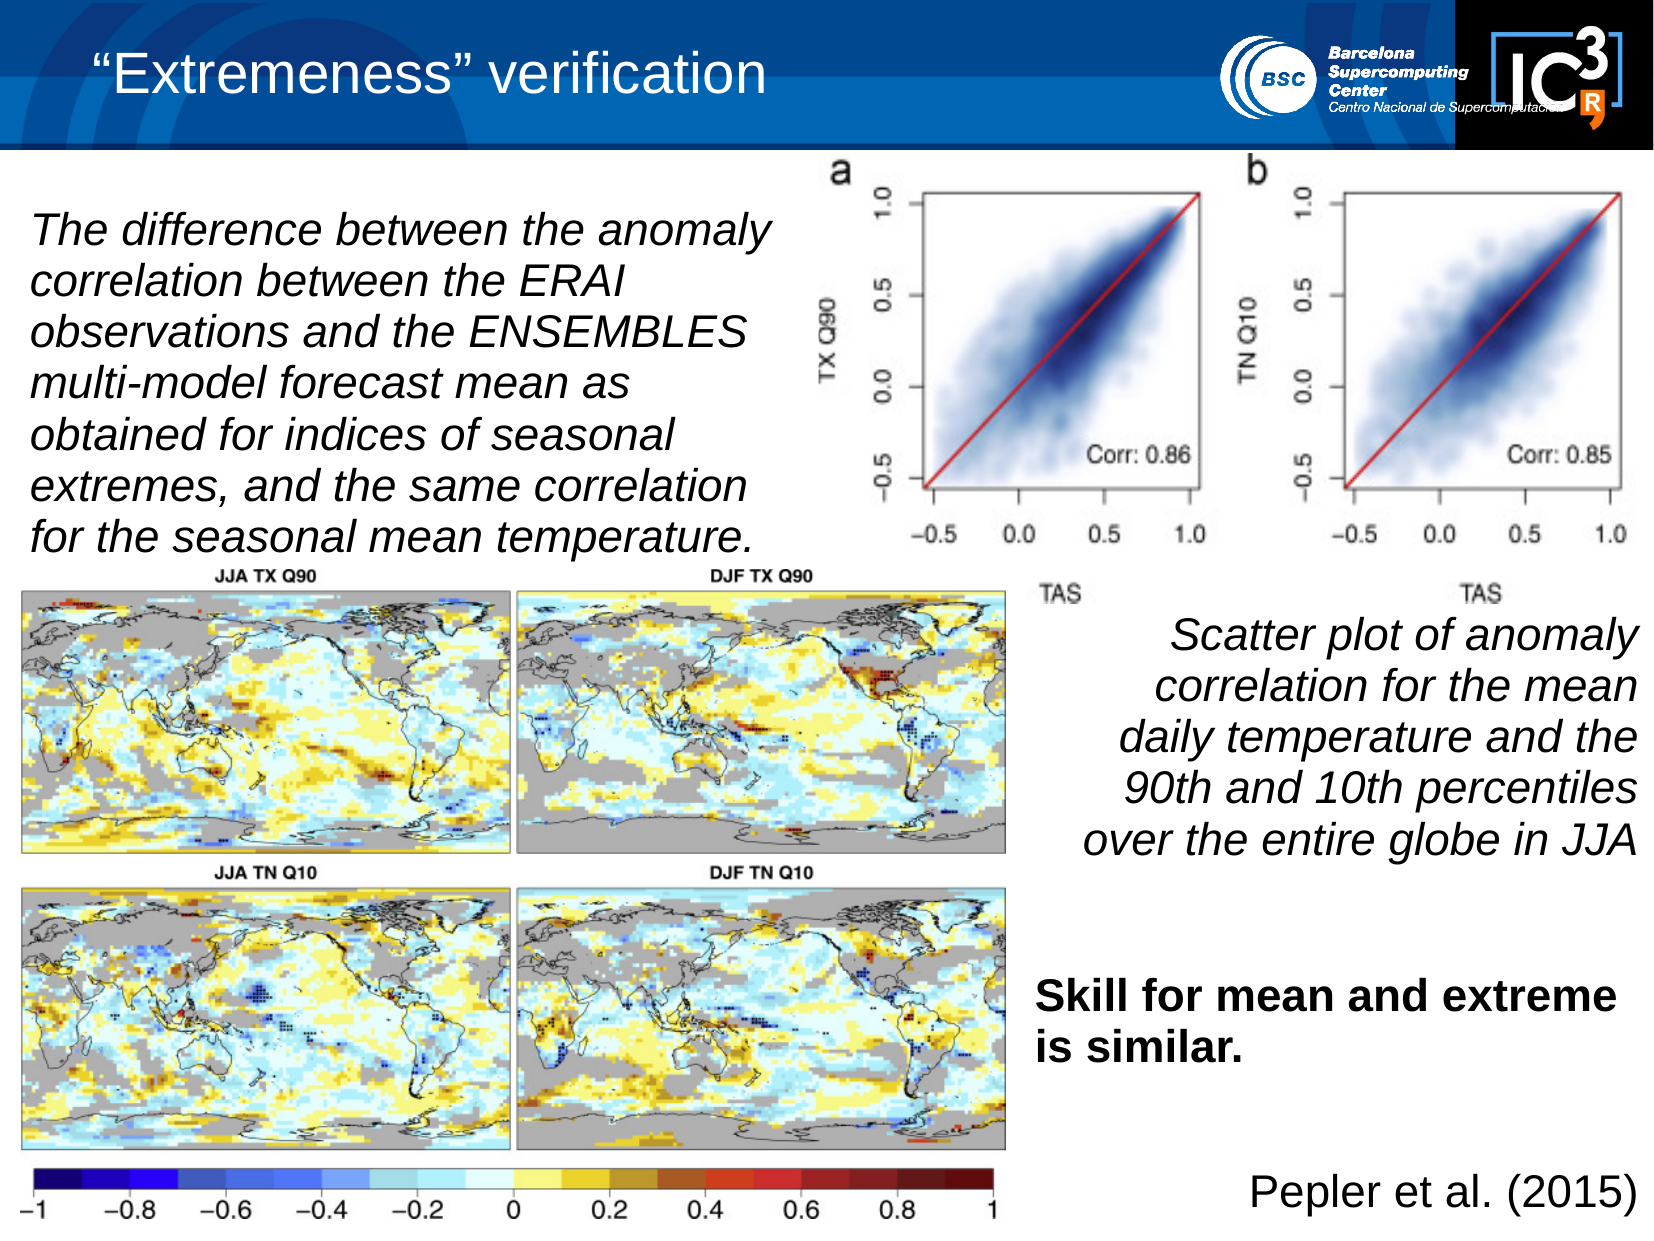

“Extremeness” verification
The difference between the anomaly correlation between the ERAI observations and the ENSEMBLES multi-model forecast mean as obtained for indices of seasonal extremes, and the same correlation for the seasonal mean temperature.
Scatter plot of anomaly correlation for the mean daily temperature and the 90th and 10th percentiles over the entire globe in JJA
Skill for mean and extreme
is similar.
Pepler et al. (2015)